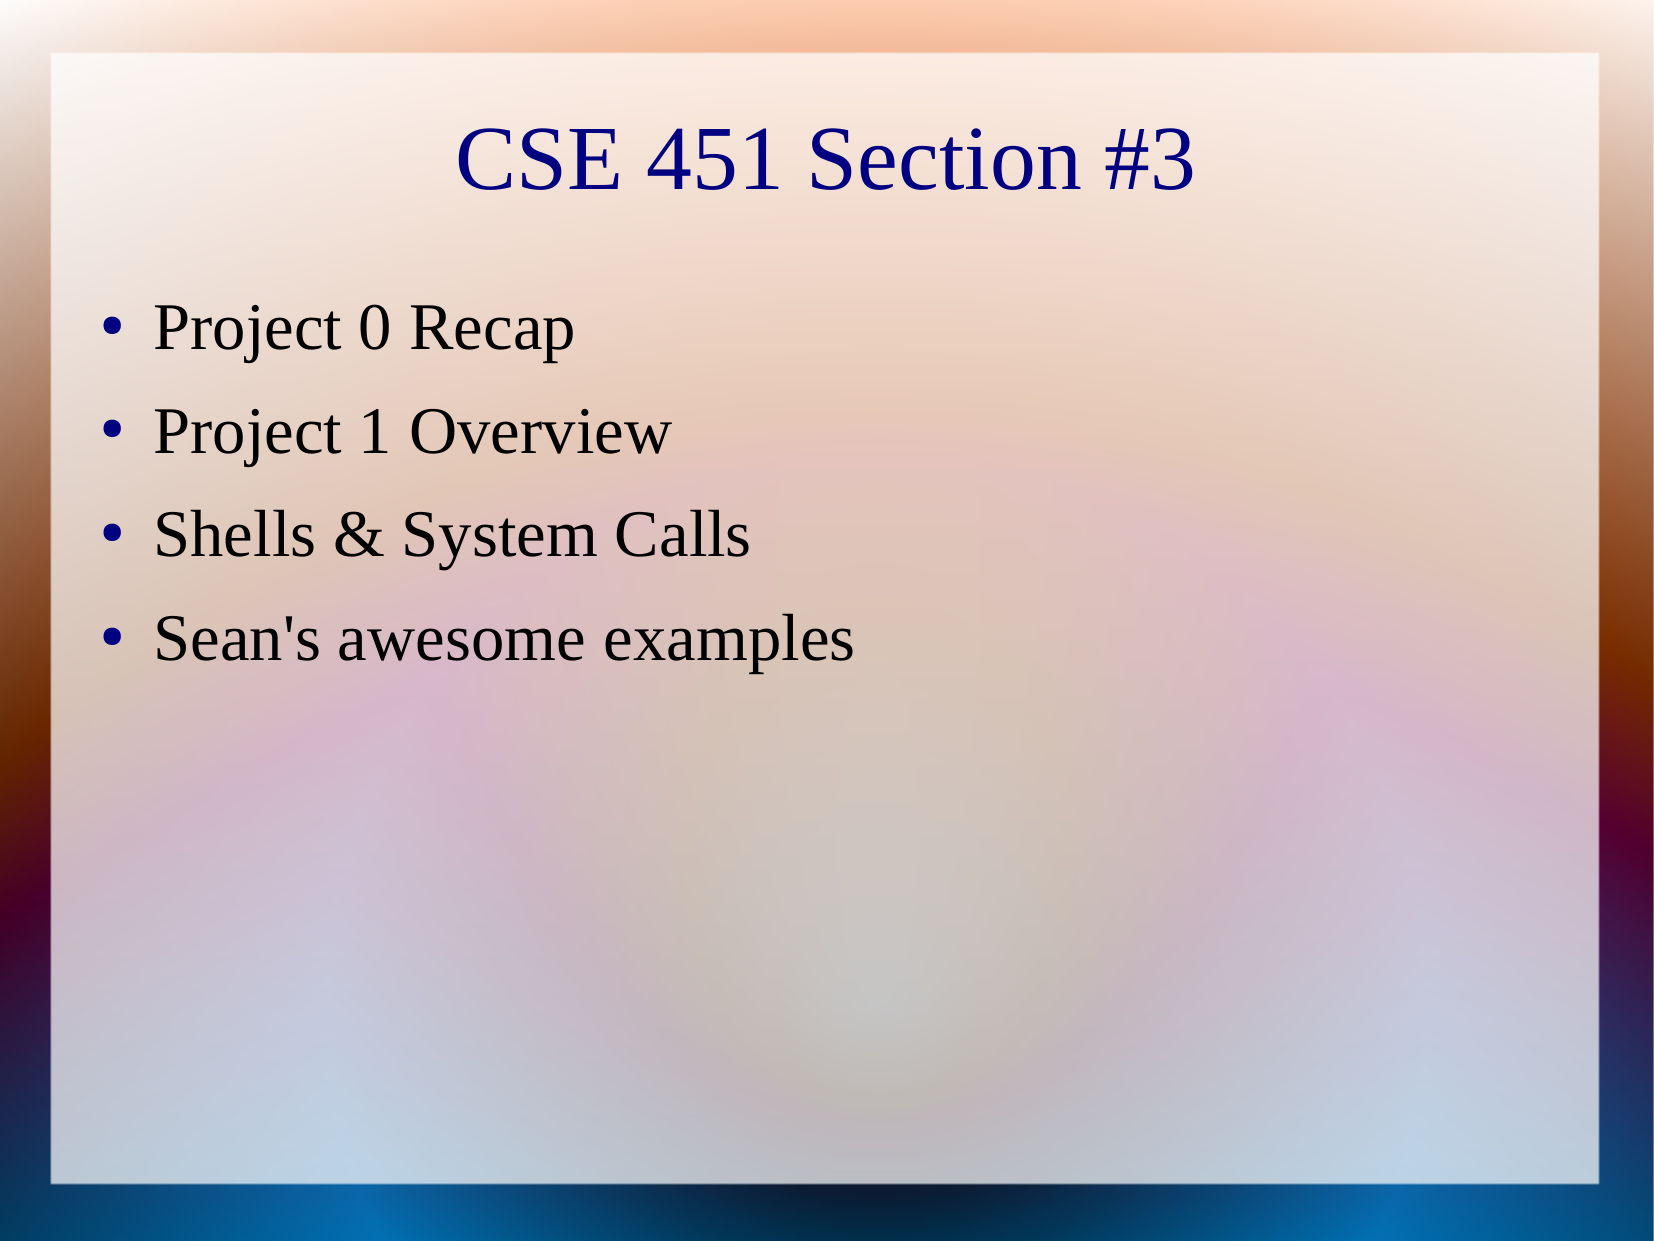

# CSE 451 Section #3
Project 0 Recap
Project 1 Overview
Shells & System Calls
Sean's awesome examples